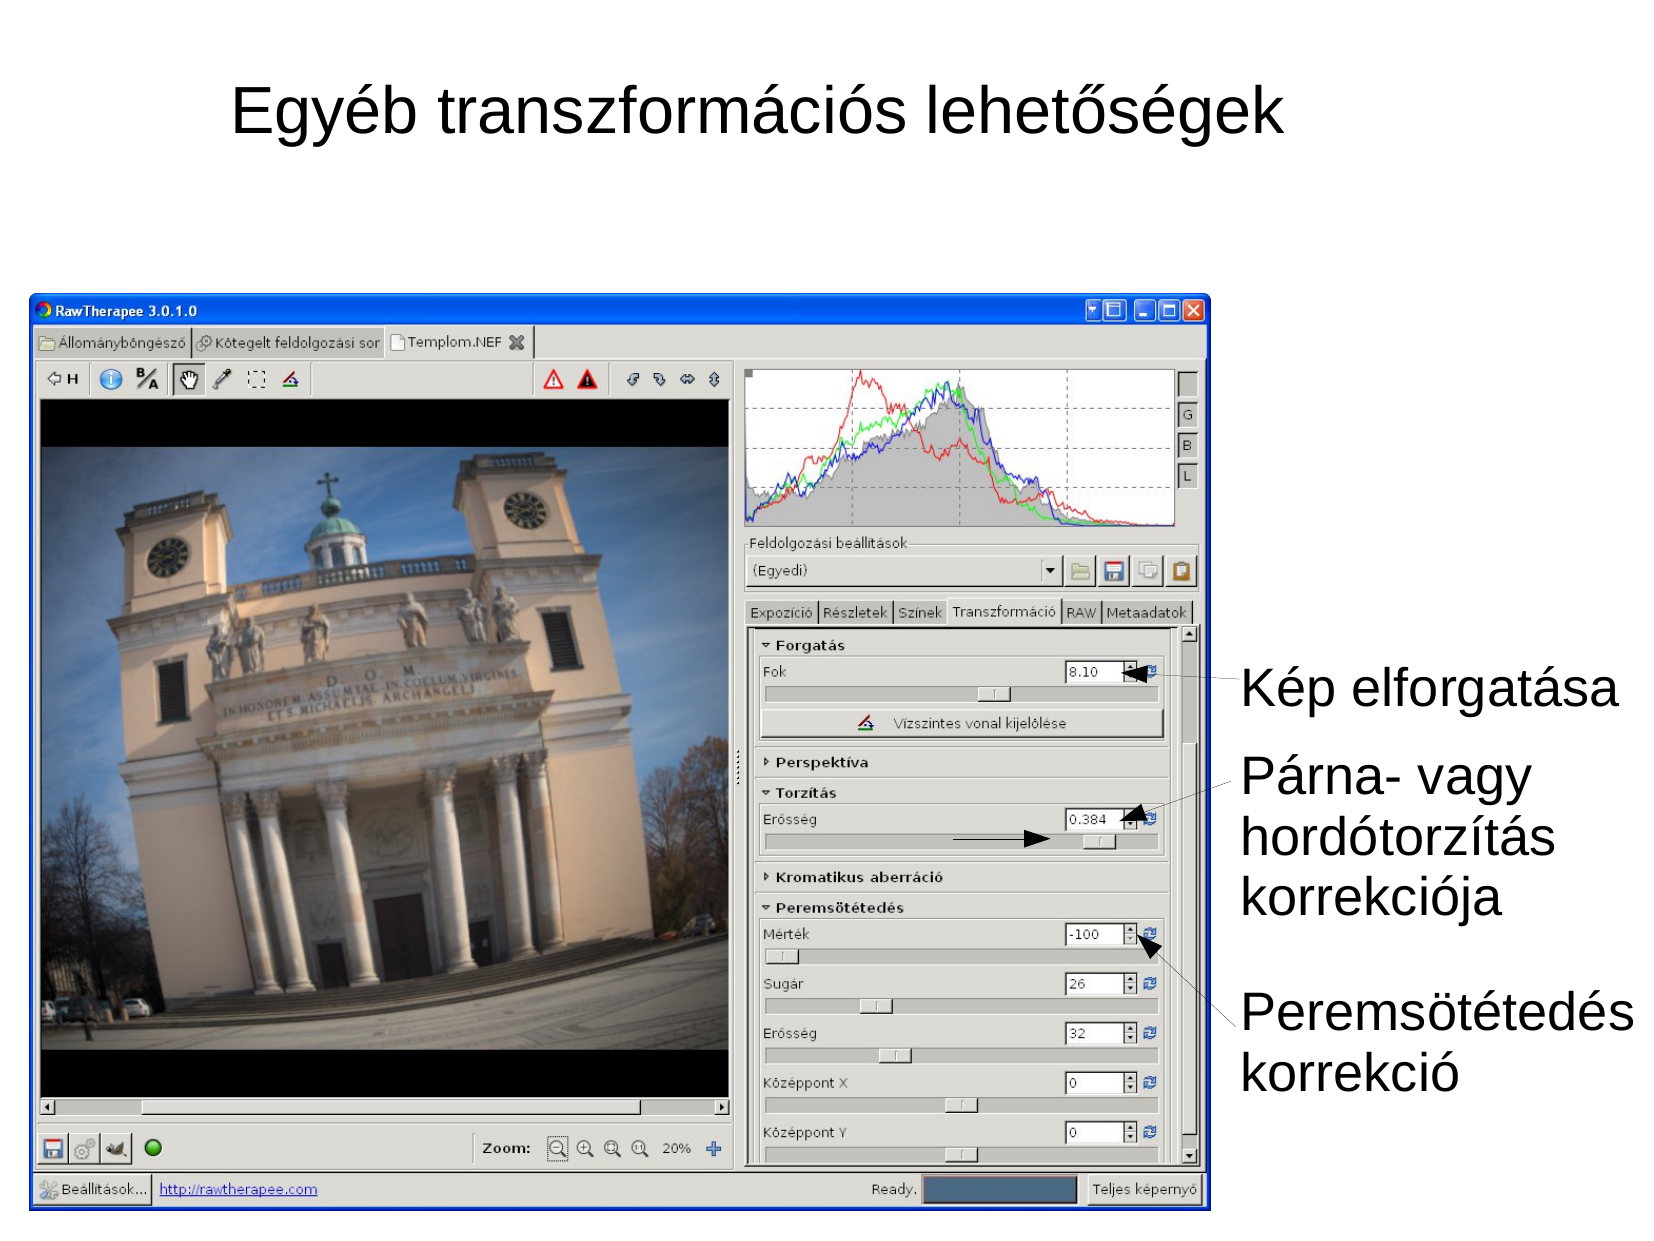

Egyéb transzformációs lehetőségek
Kép elforgatása
Párna- vagy
hordótorzítás
korrekciója
Peremsötétedés
korrekció